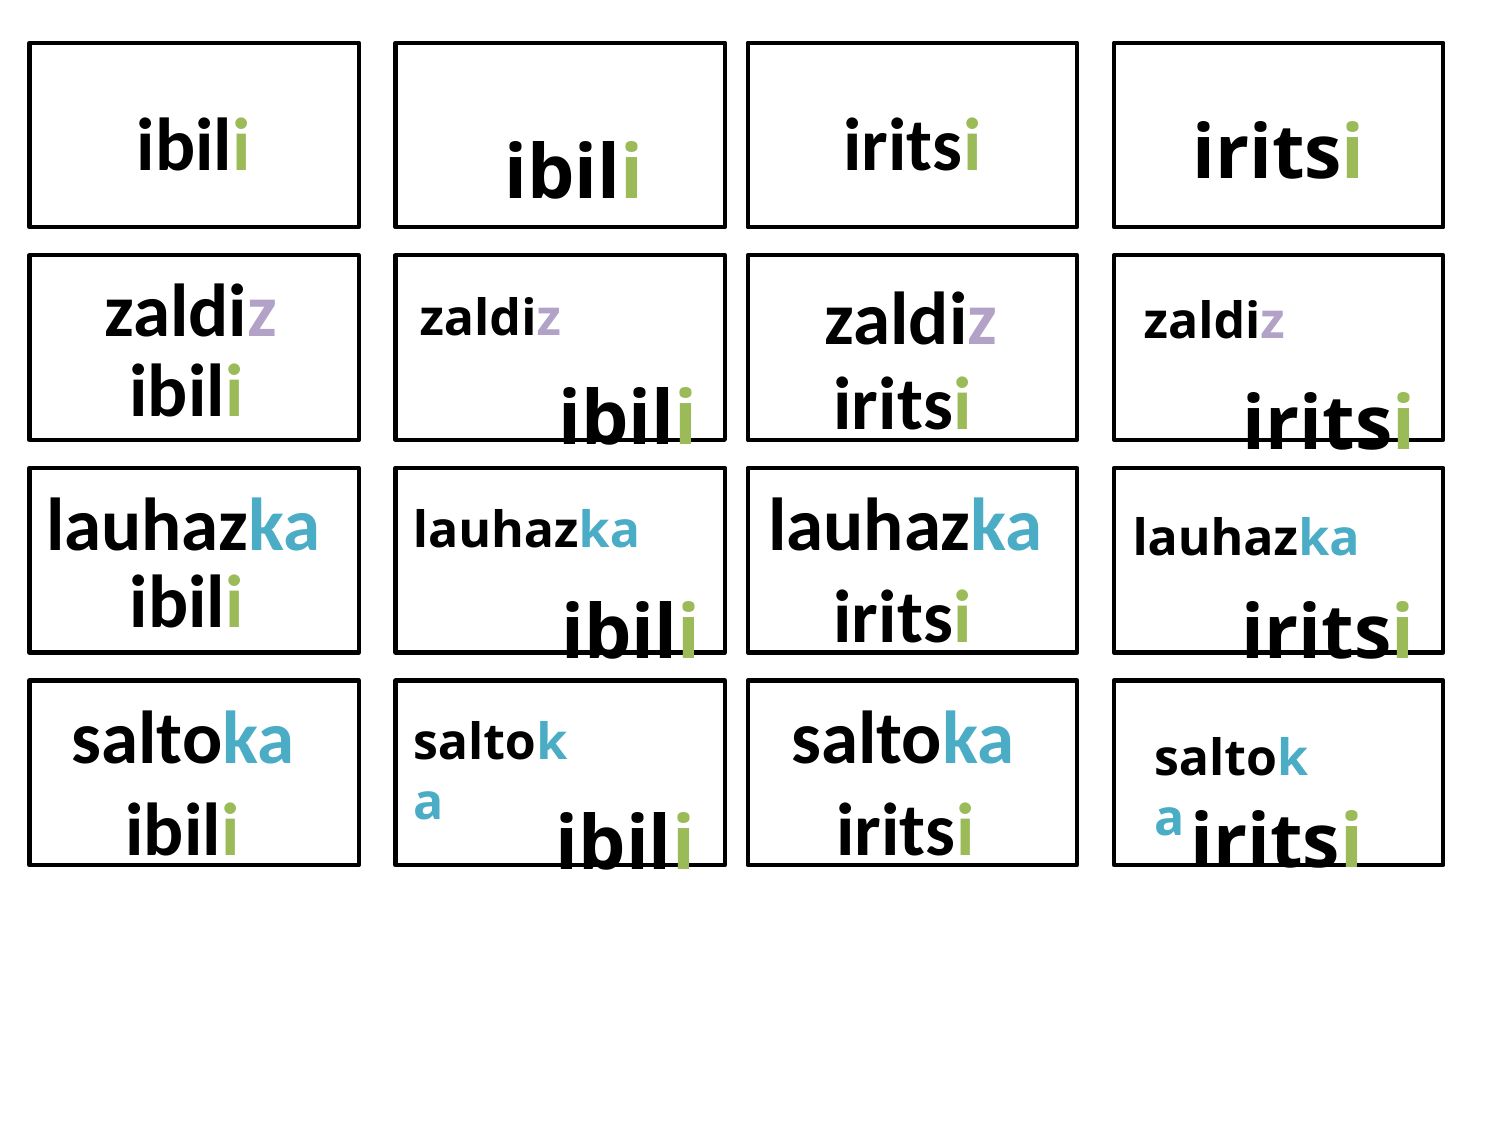

ibili
iritsi
iritsi
ibili
 zaldiz
 zaldiz
 zaldiz
 zaldiz
ibili
iritsi
ibili
iritsi
lauhazka
lauhazka
lauhazka
lauhazka
ibili
iritsi
ibili
iritsi
saltoka
saltoka
saltoka
saltoka
ibili
iritsi
iritsi
ibili